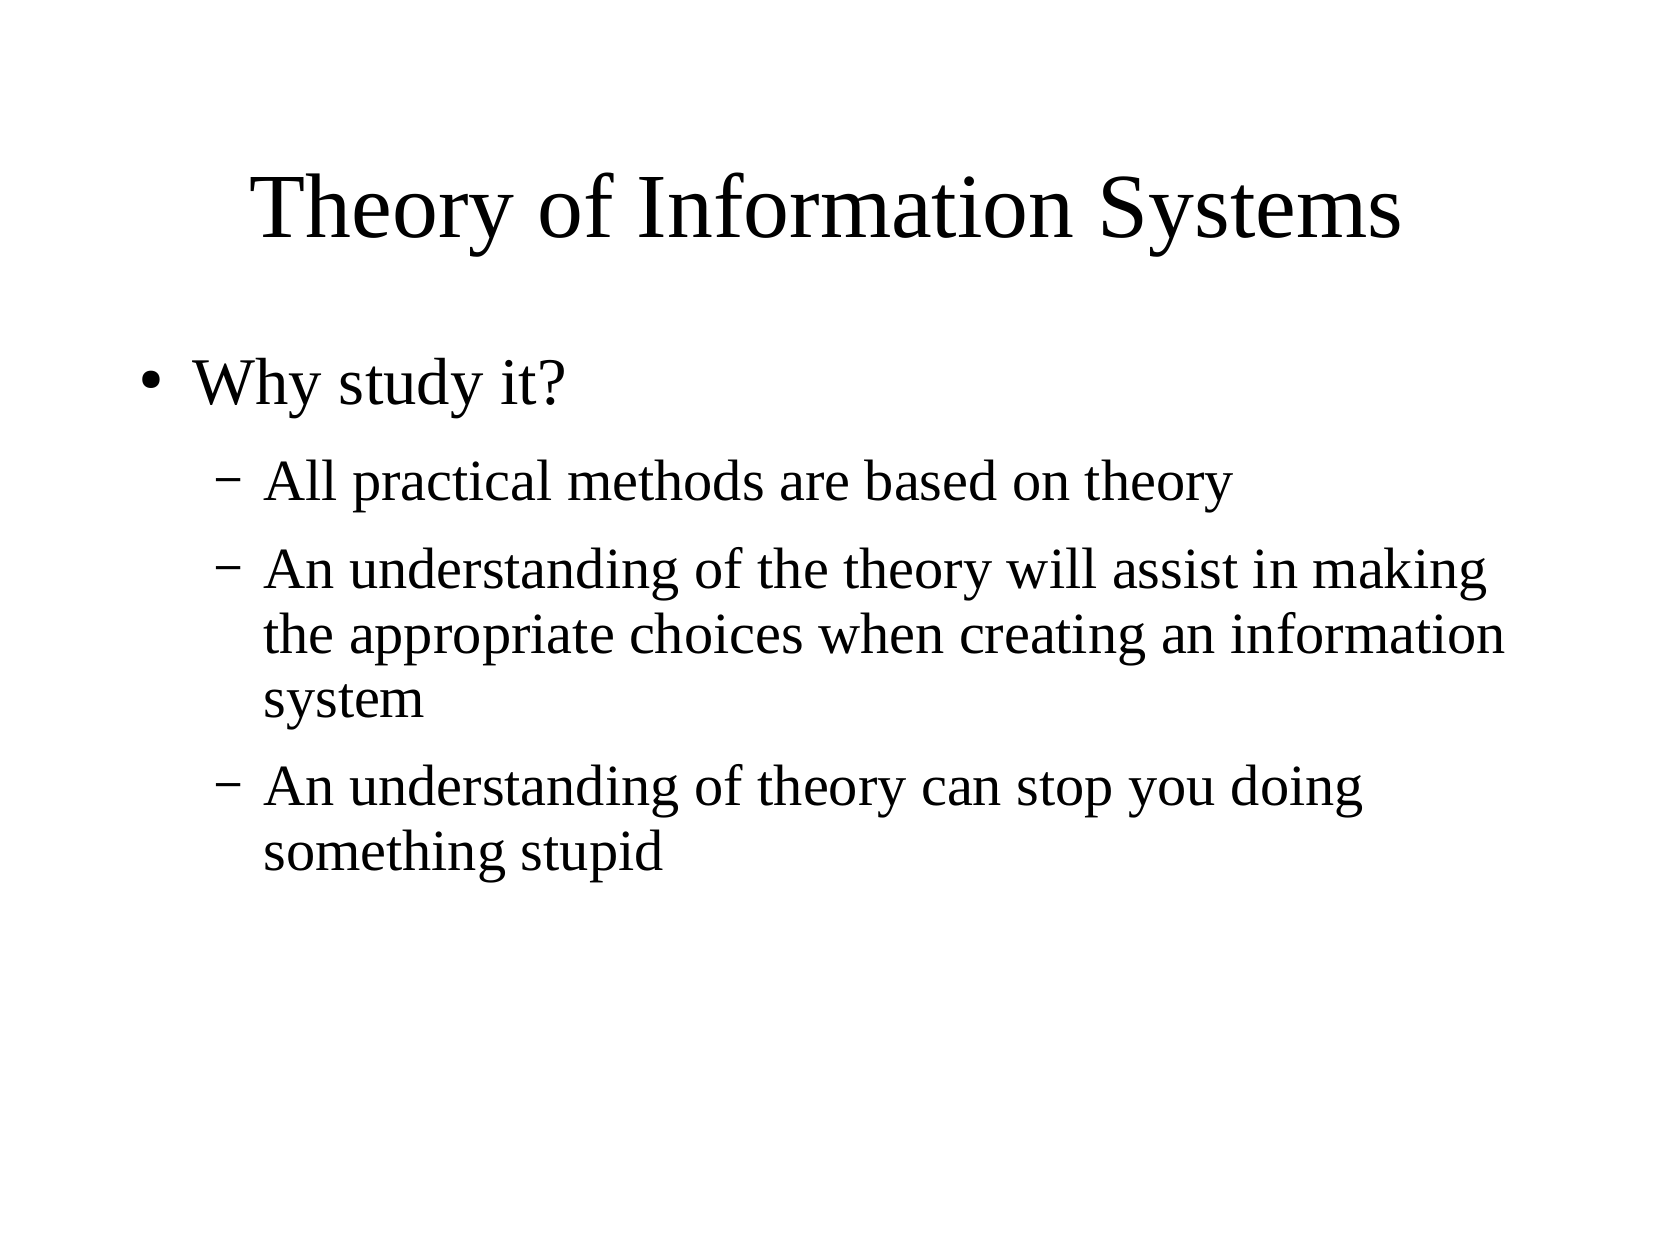

# Theory of Information Systems
Why study it?
All practical methods are based on theory
An understanding of the theory will assist in making the appropriate choices when creating an information system
An understanding of theory can stop you doing something stupid